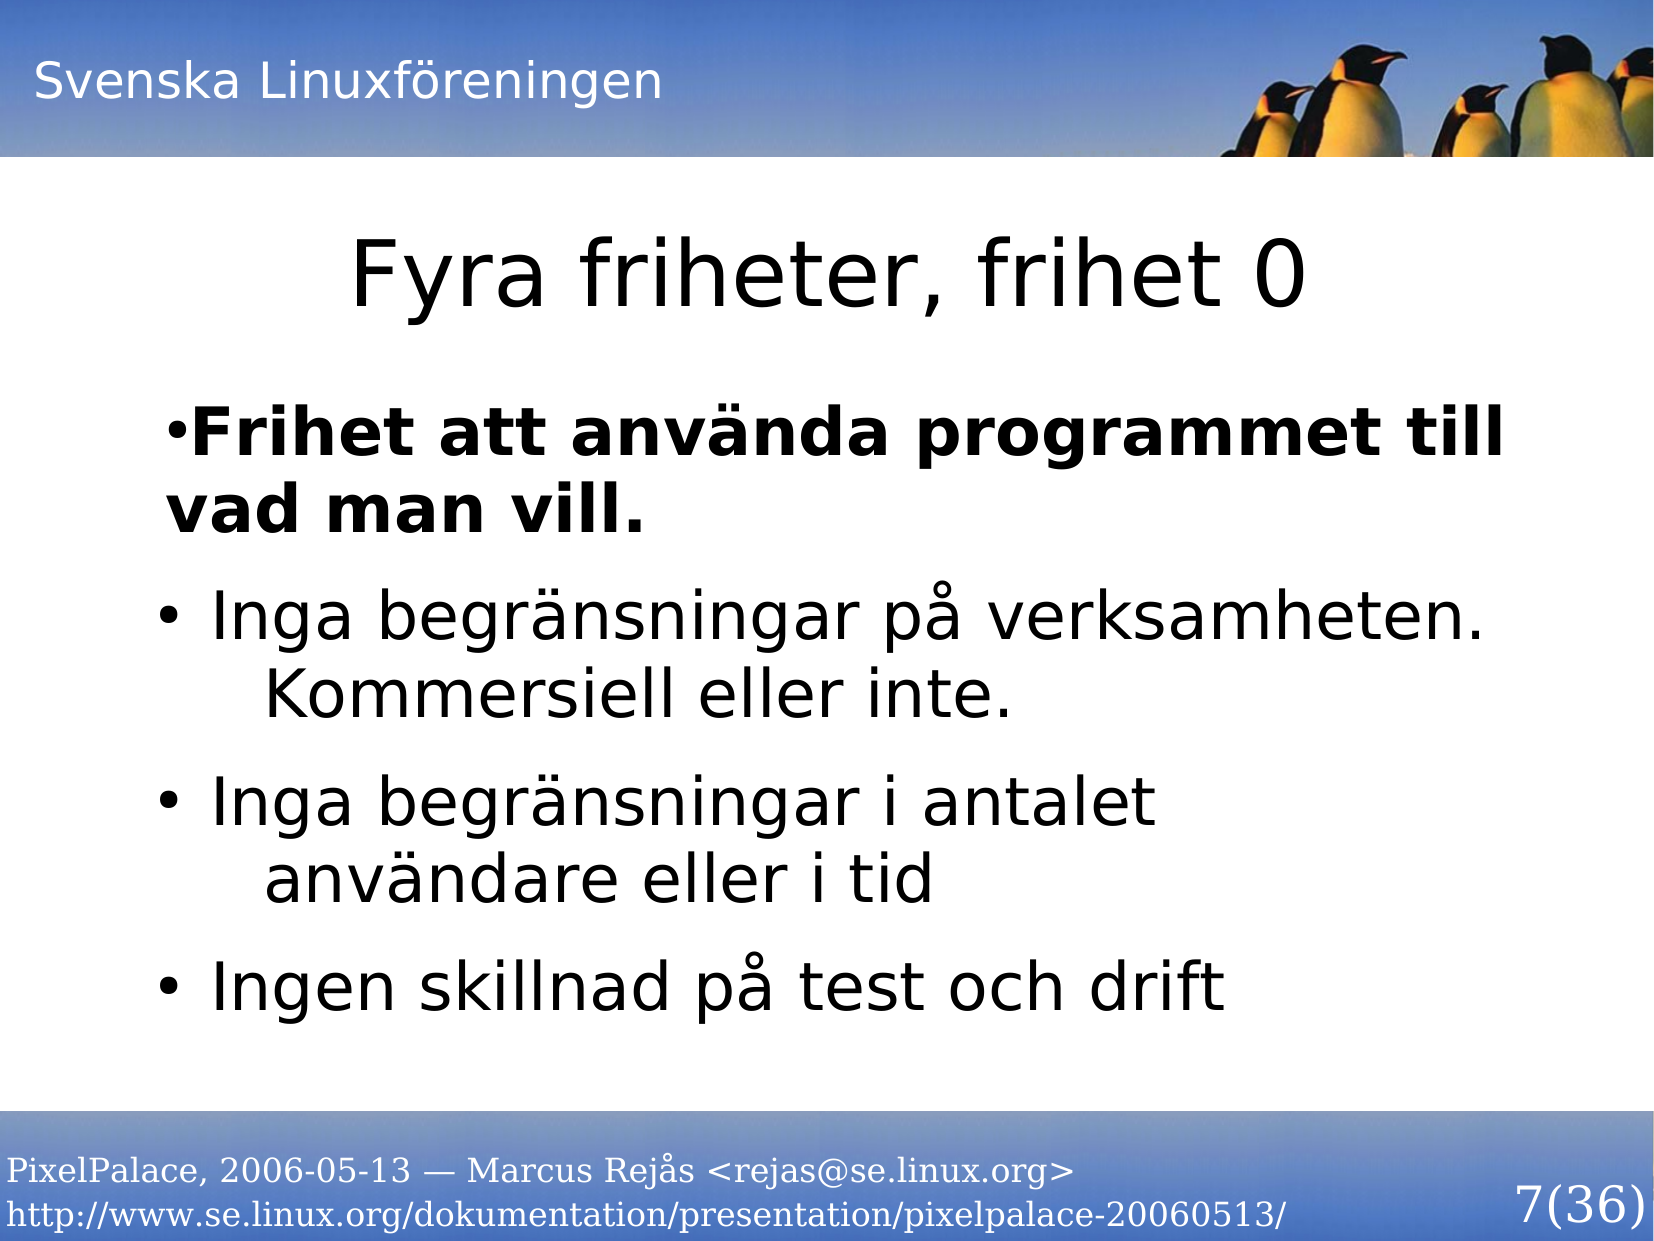

# Fyra friheter, frihet 0
Frihet att använda programmet till vad man vill.
Inga begränsningar på verksamheten. Kommersiell eller inte.
Inga begränsningar i antalet användare eller i tid
Ingen skillnad på test och drift